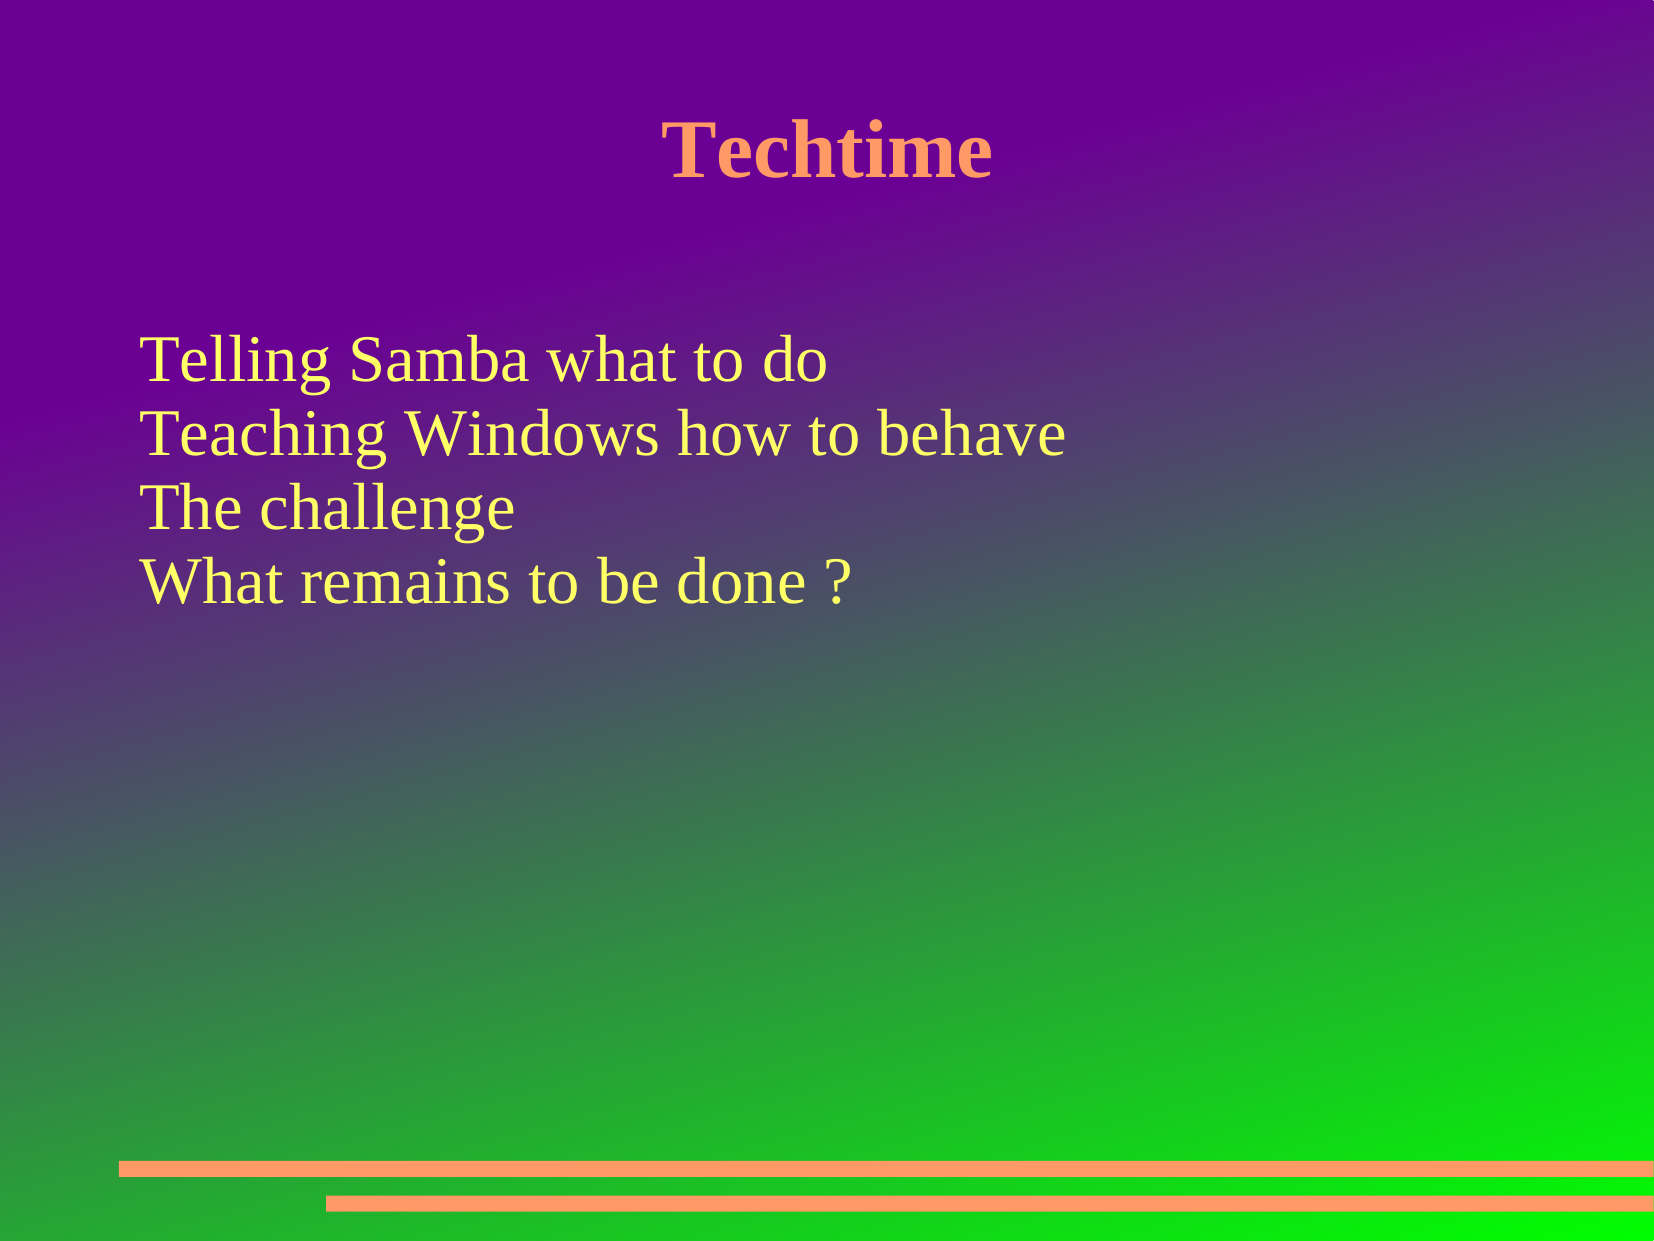

# Techtime
Telling Samba what to do
Teaching Windows how to behave
The challenge
What remains to be done ?